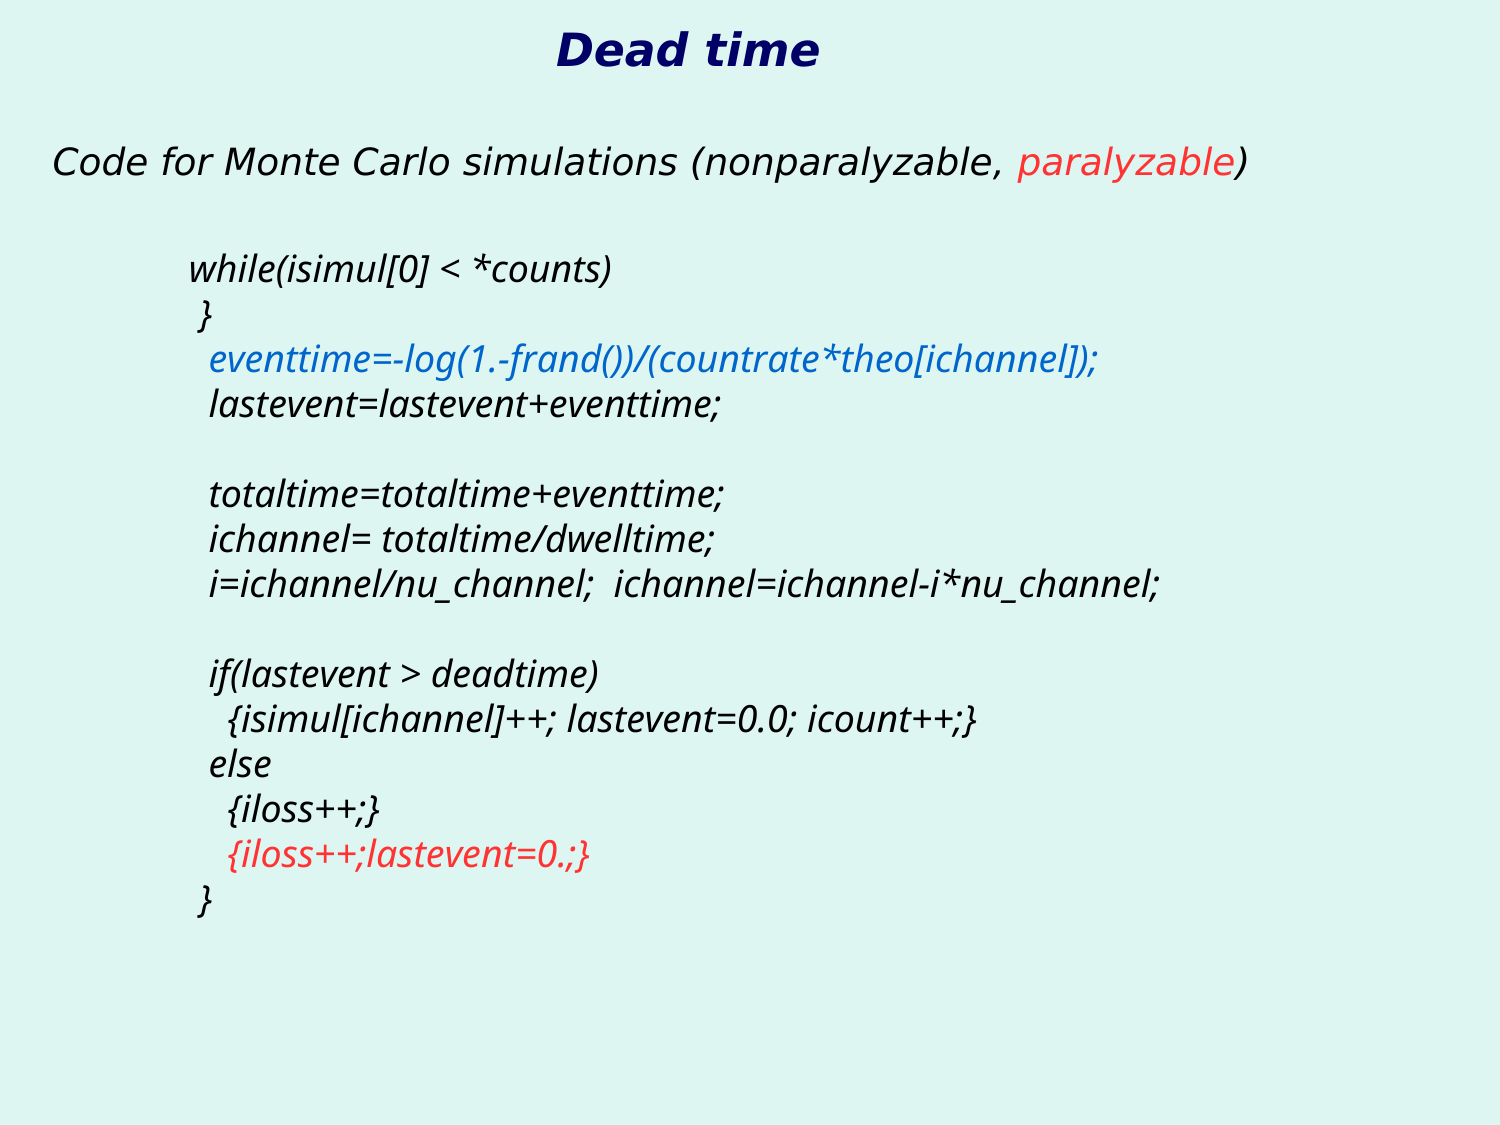

Dead time
Code for Monte Carlo simulations (nonparalyzable, paralyzable)
 while(isimul[0] < *counts)
 }
 eventtime=-log(1.-frand())/(countrate*theo[ichannel]);
 lastevent=lastevent+eventtime;
 totaltime=totaltime+eventtime;
 ichannel= totaltime/dwelltime;
 i=ichannel/nu_channel; ichannel=ichannel-i*nu_channel;
 if(lastevent > deadtime)
 {isimul[ichannel]++; lastevent=0.0; icount++;}
 else
 {iloss++;}
 {iloss++;lastevent=0.;}
 }